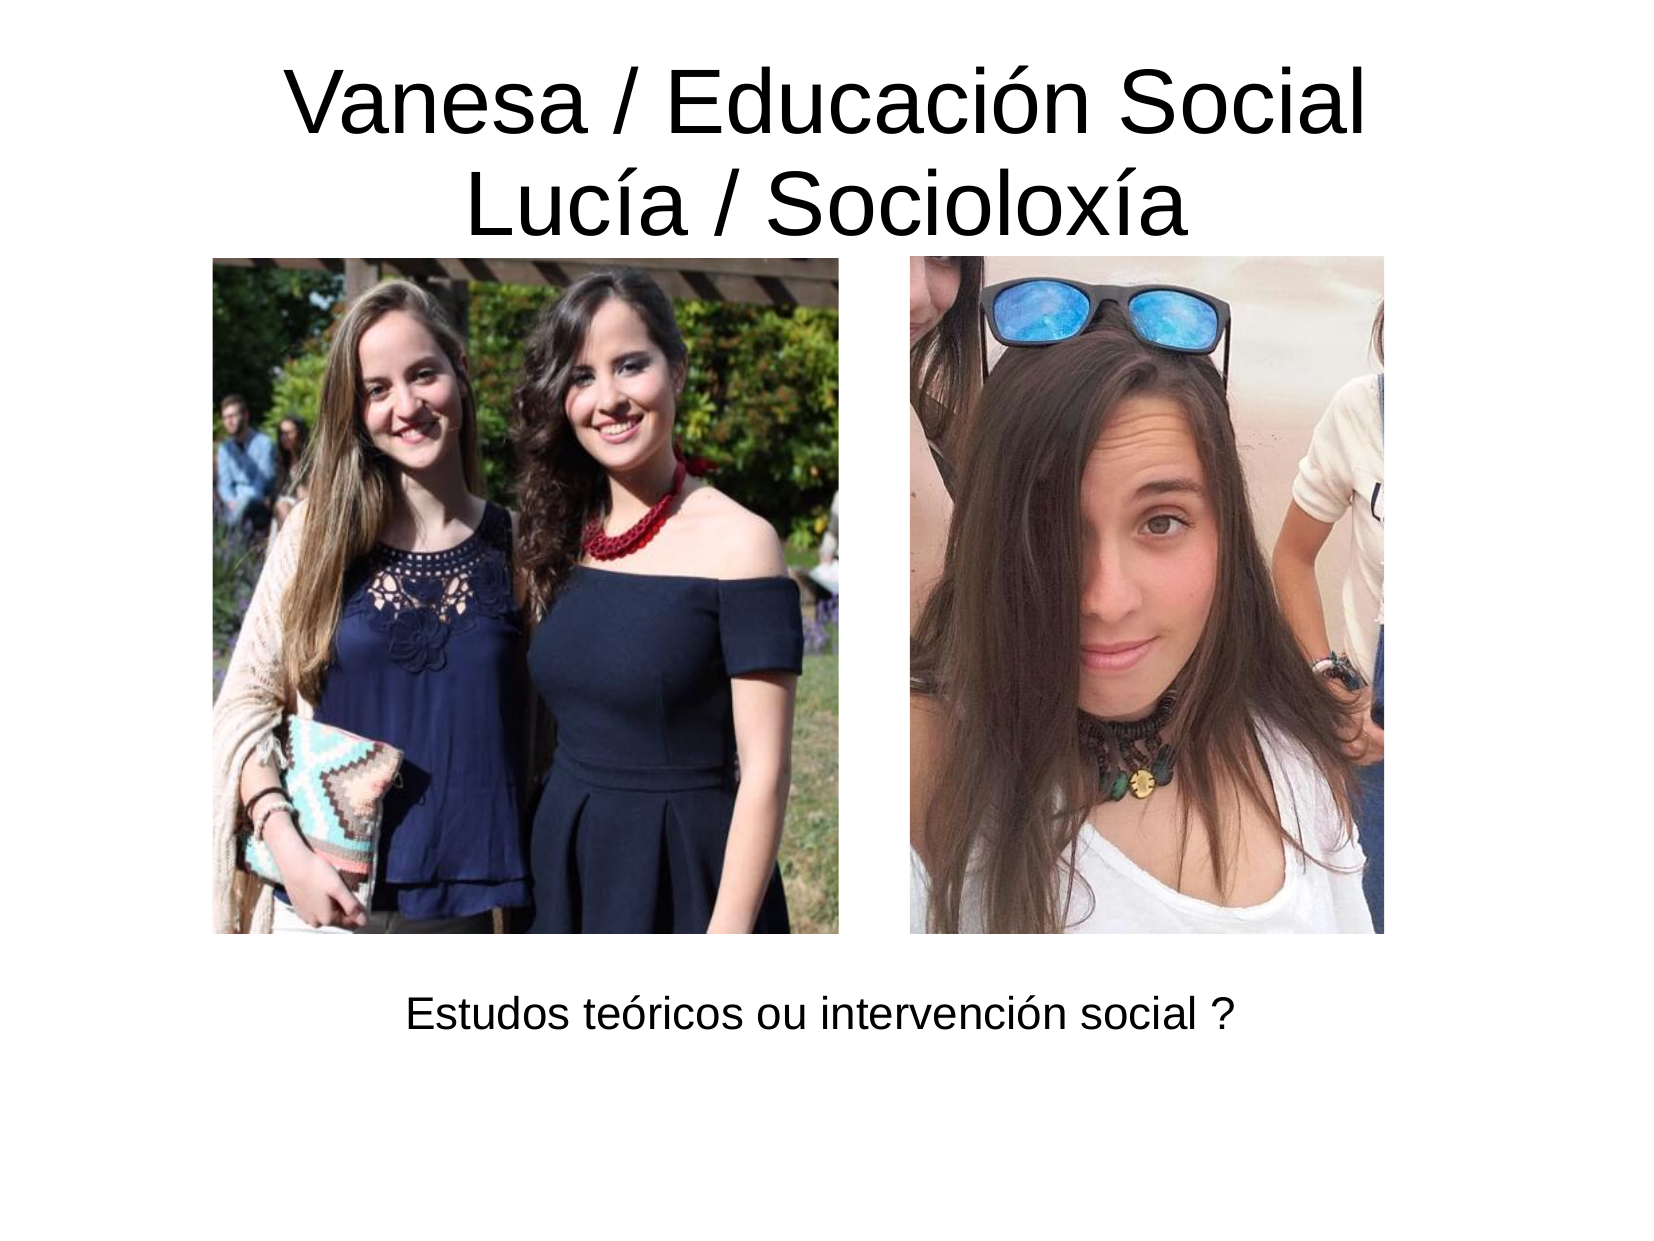

# Vanesa / Educación Social Lucía / Socioloxía
Estudos teóricos ou intervención social ?